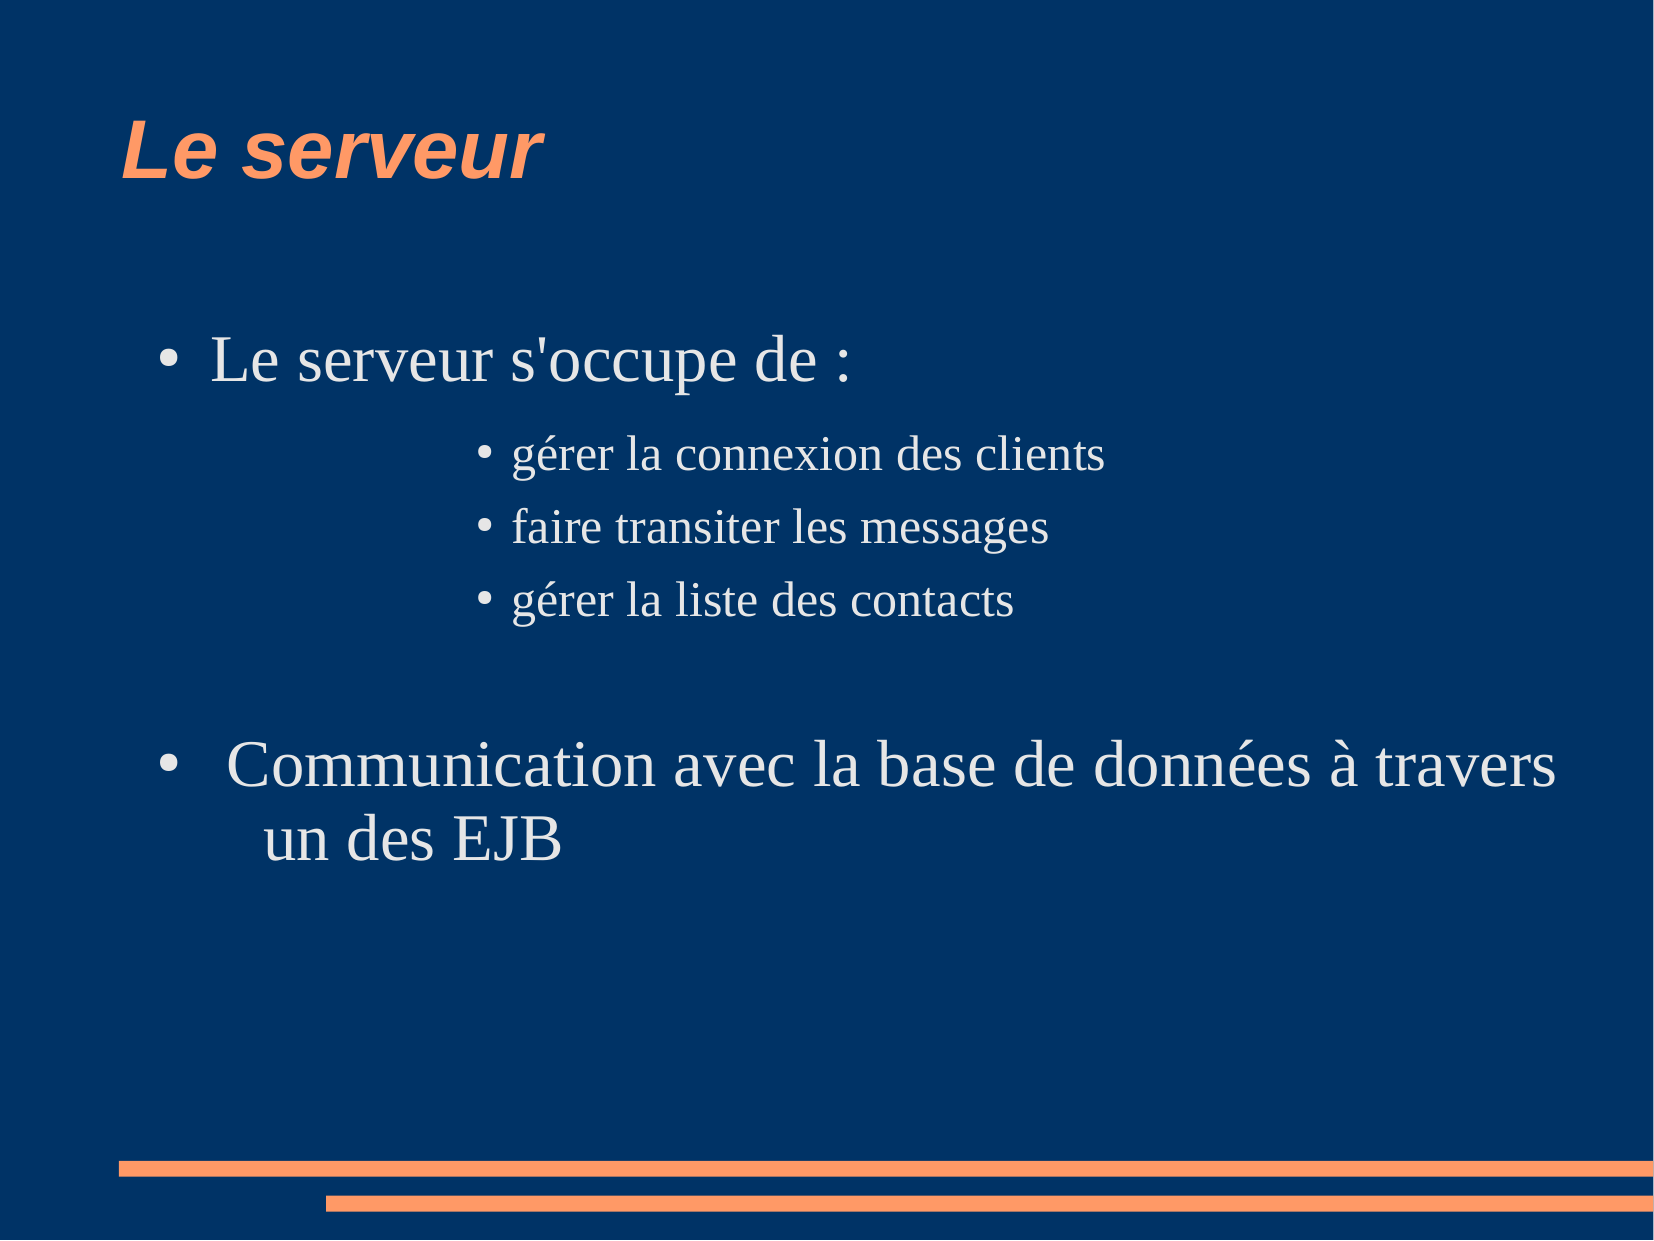

# Le serveur
Le serveur s'occupe de :
gérer la connexion des clients
faire transiter les messages
gérer la liste des contacts
 Communication avec la base de données à travers un des EJB